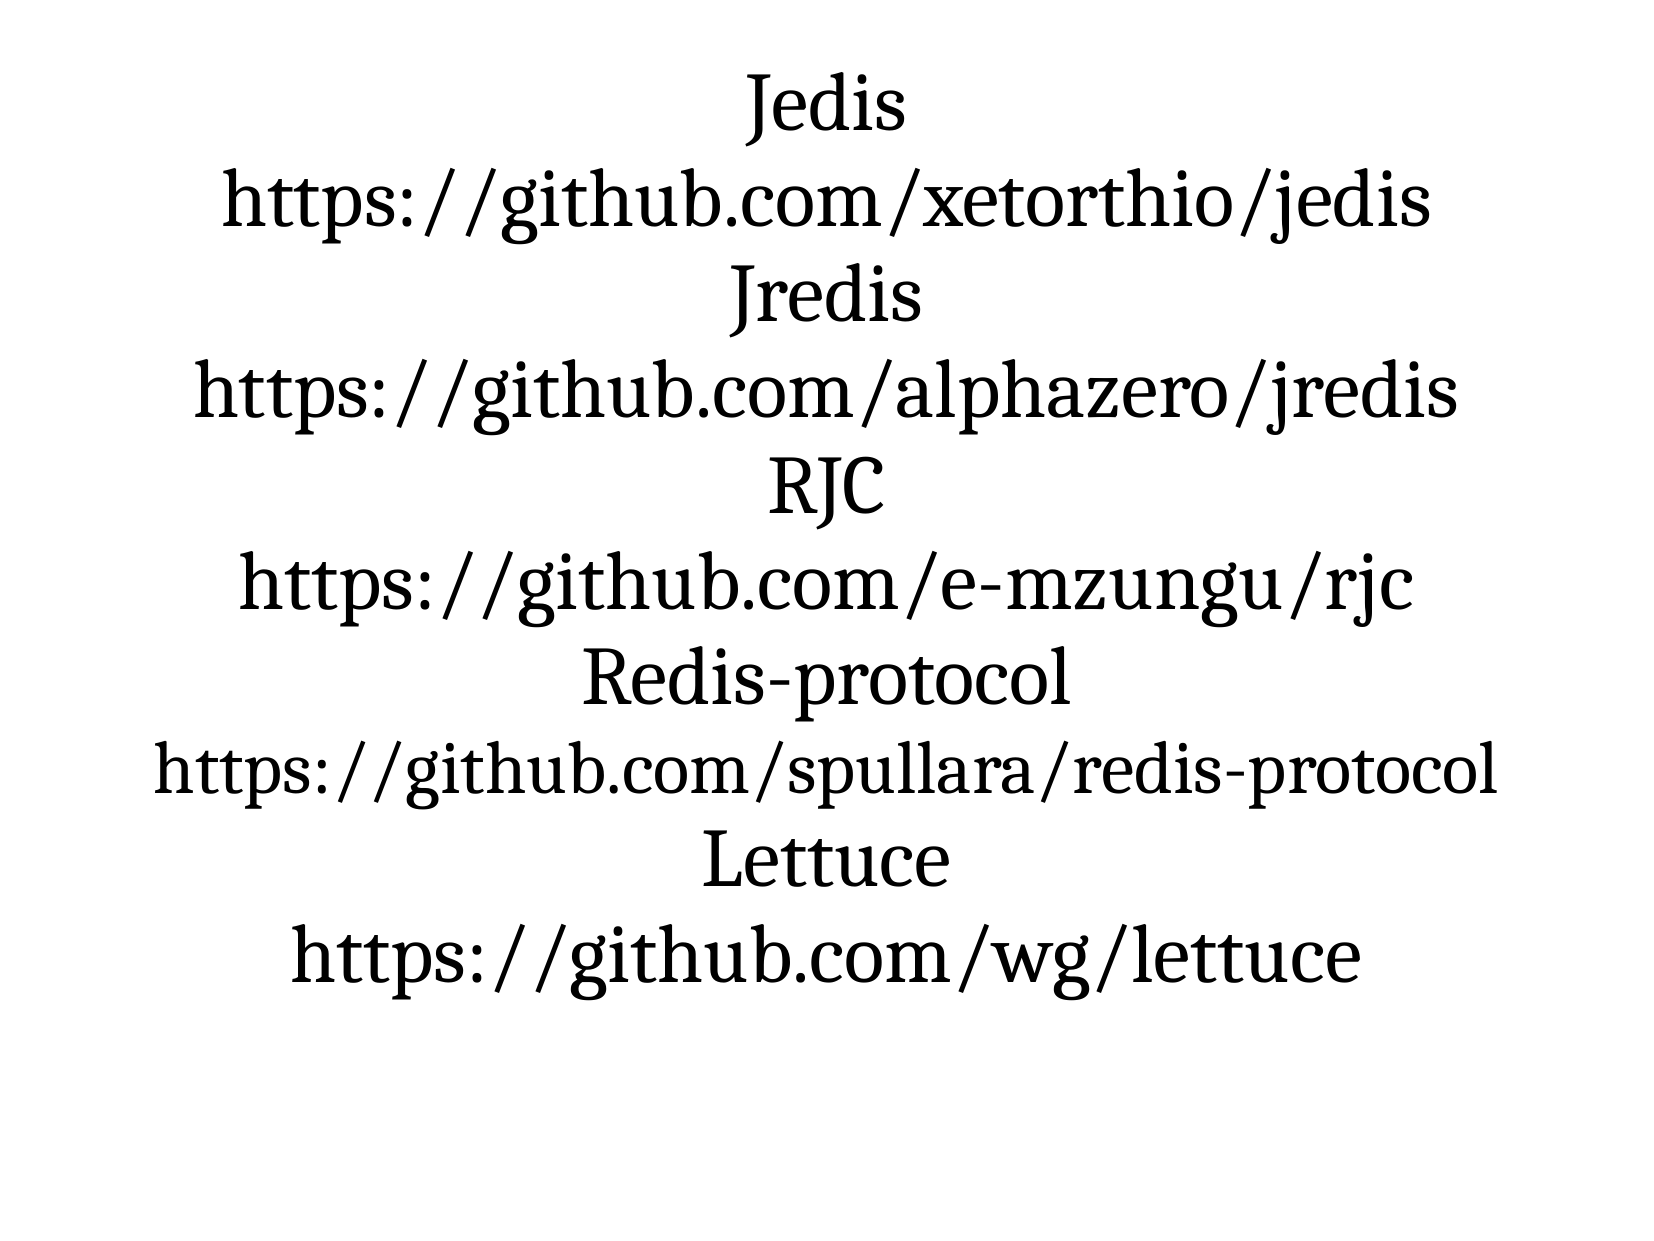

# Jedis
https://github.com/xetorthio/jedis
Jredis
https://github.com/alphazero/jredis
RJC
https://github.com/e-mzungu/rjc
Redis-protocol
https://github.com/spullara/redis-protocol
Lettuce
https://github.com/wg/lettuce